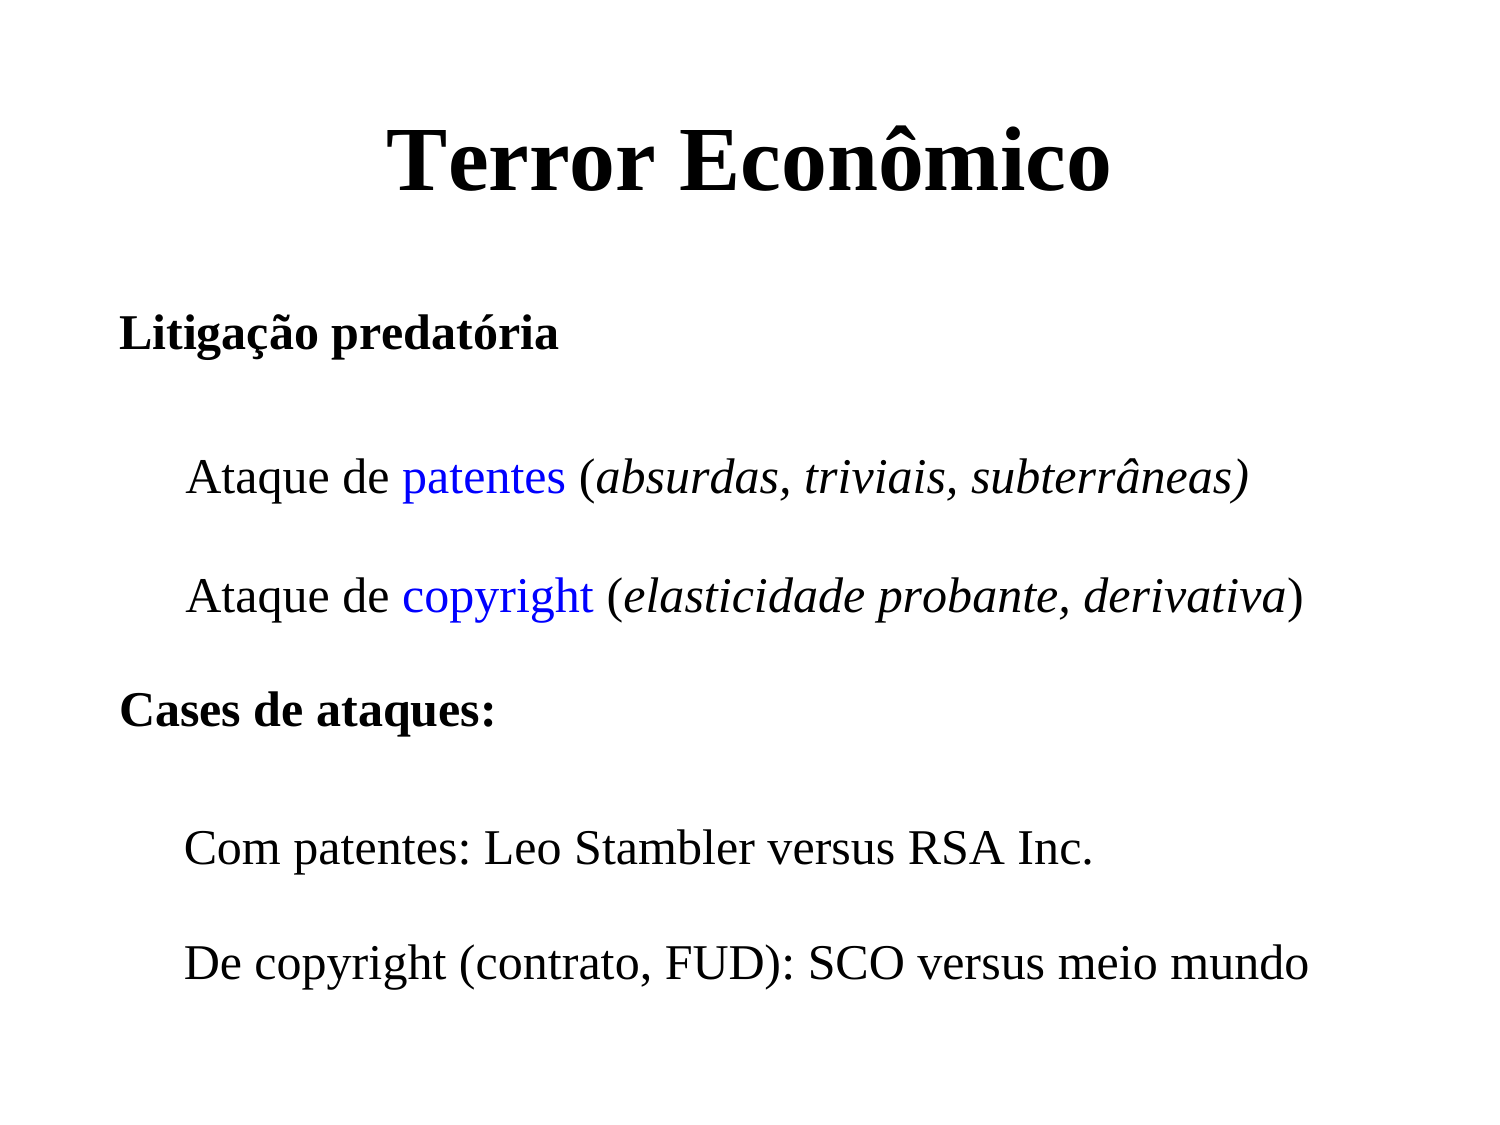

# Terror Econômico
Litigação predatória
	Ataque de patentes (absurdas, triviais, subterrâneas)
	Ataque de copyright (elasticidade probante, derivativa)
Cases de ataques:
Com patentes: Leo Stambler versus RSA Inc.
De copyright (contrato, FUD): SCO versus meio mundo